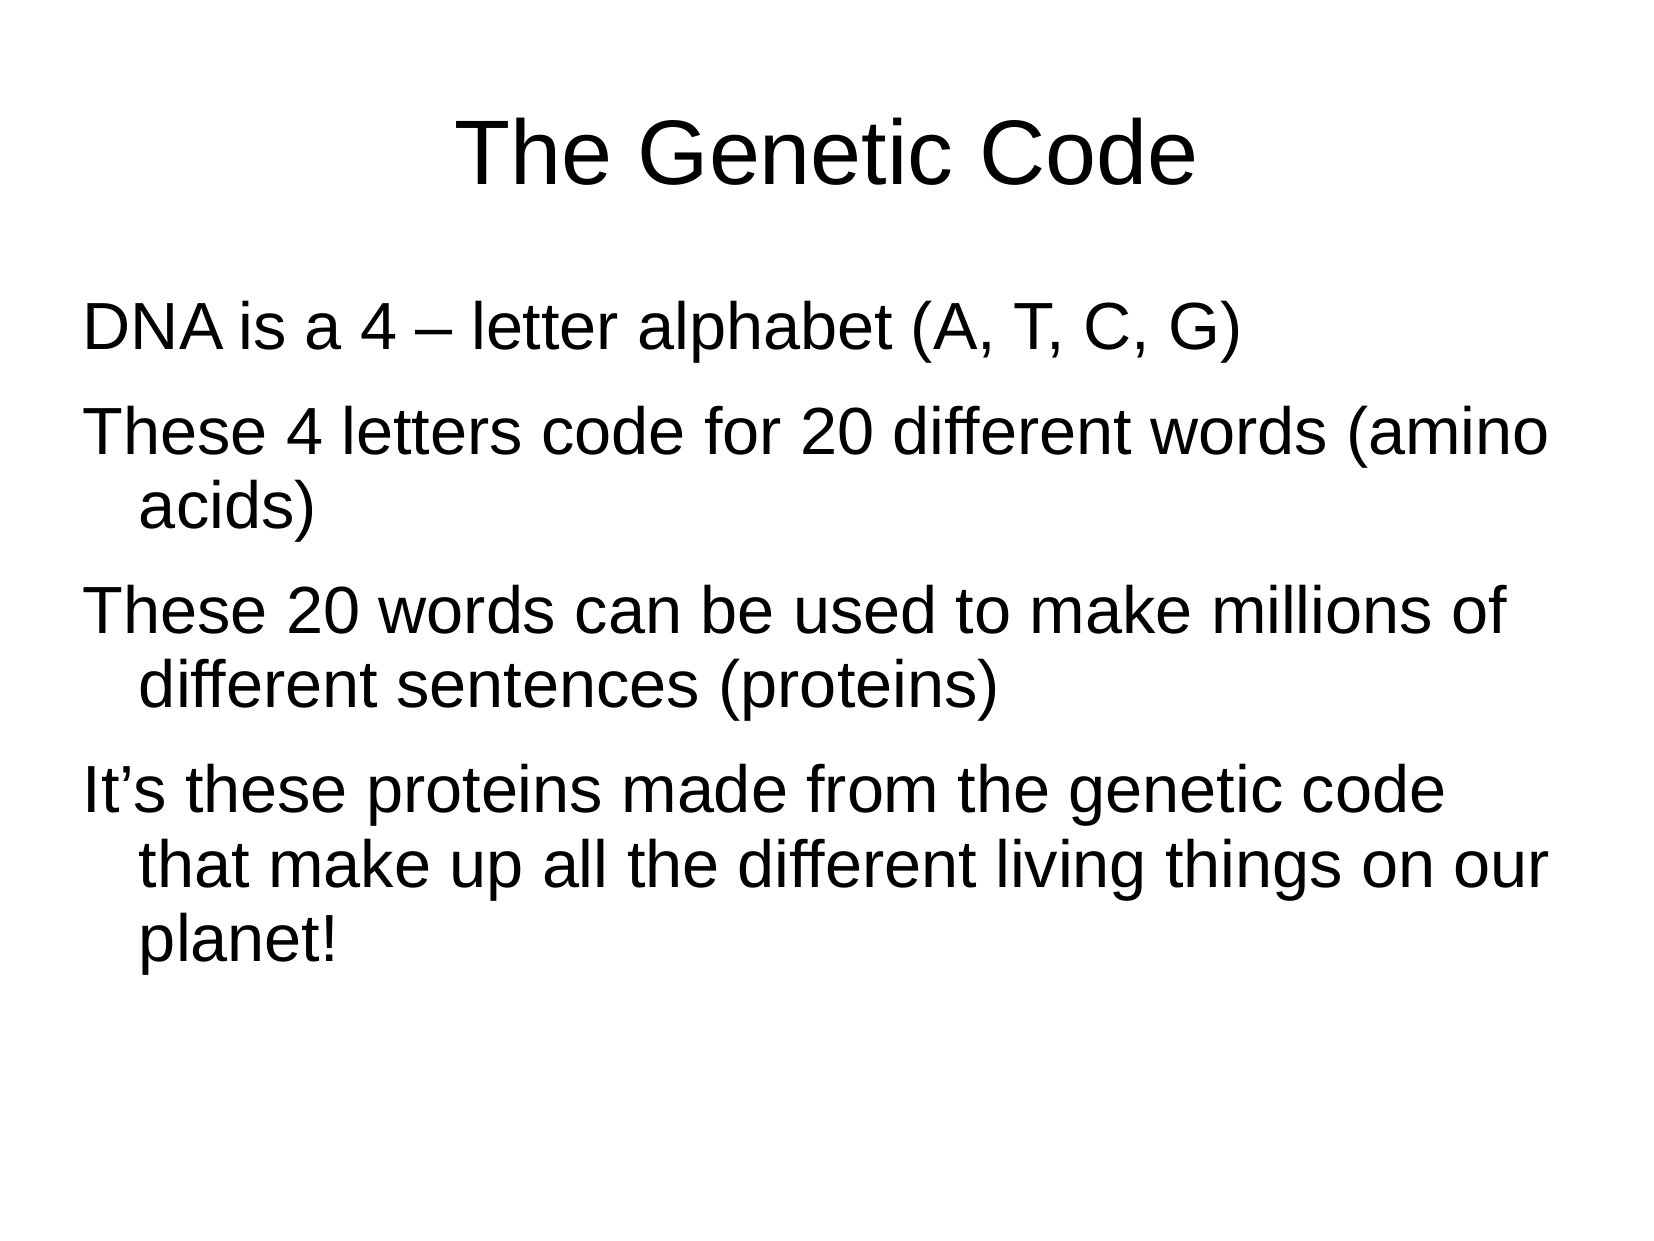

# The Genetic Code
DNA is a 4 – letter alphabet (A, T, C, G)
These 4 letters code for 20 different words (amino acids)
These 20 words can be used to make millions of different sentences (proteins)
It’s these proteins made from the genetic code that make up all the different living things on our planet!